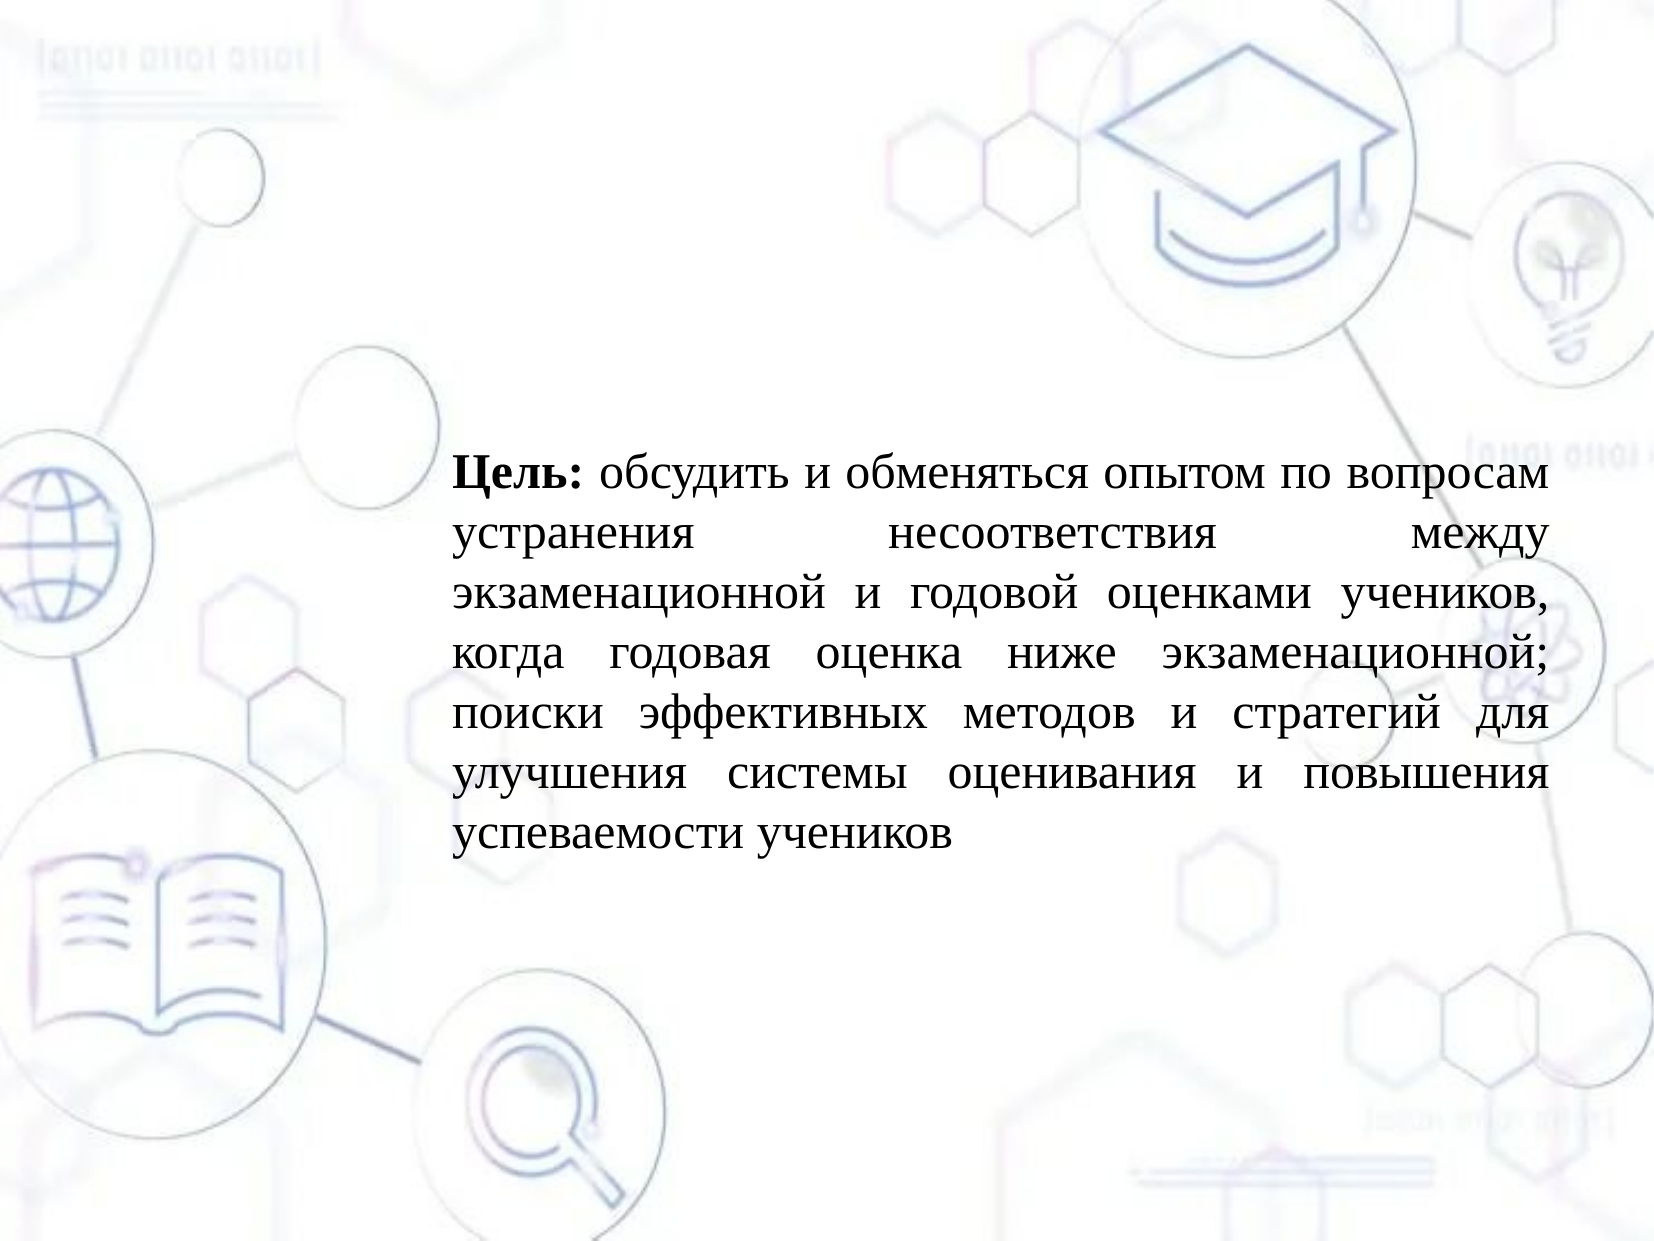

Цель: обсудить и обменяться опытом по вопросам устранения несоответствия между экзаменационной и годовой оценками учеников, когда годовая оценка ниже экзаменационной; поиски эффективных методов и стратегий для улучшения системы оценивания и повышения успеваемости учеников